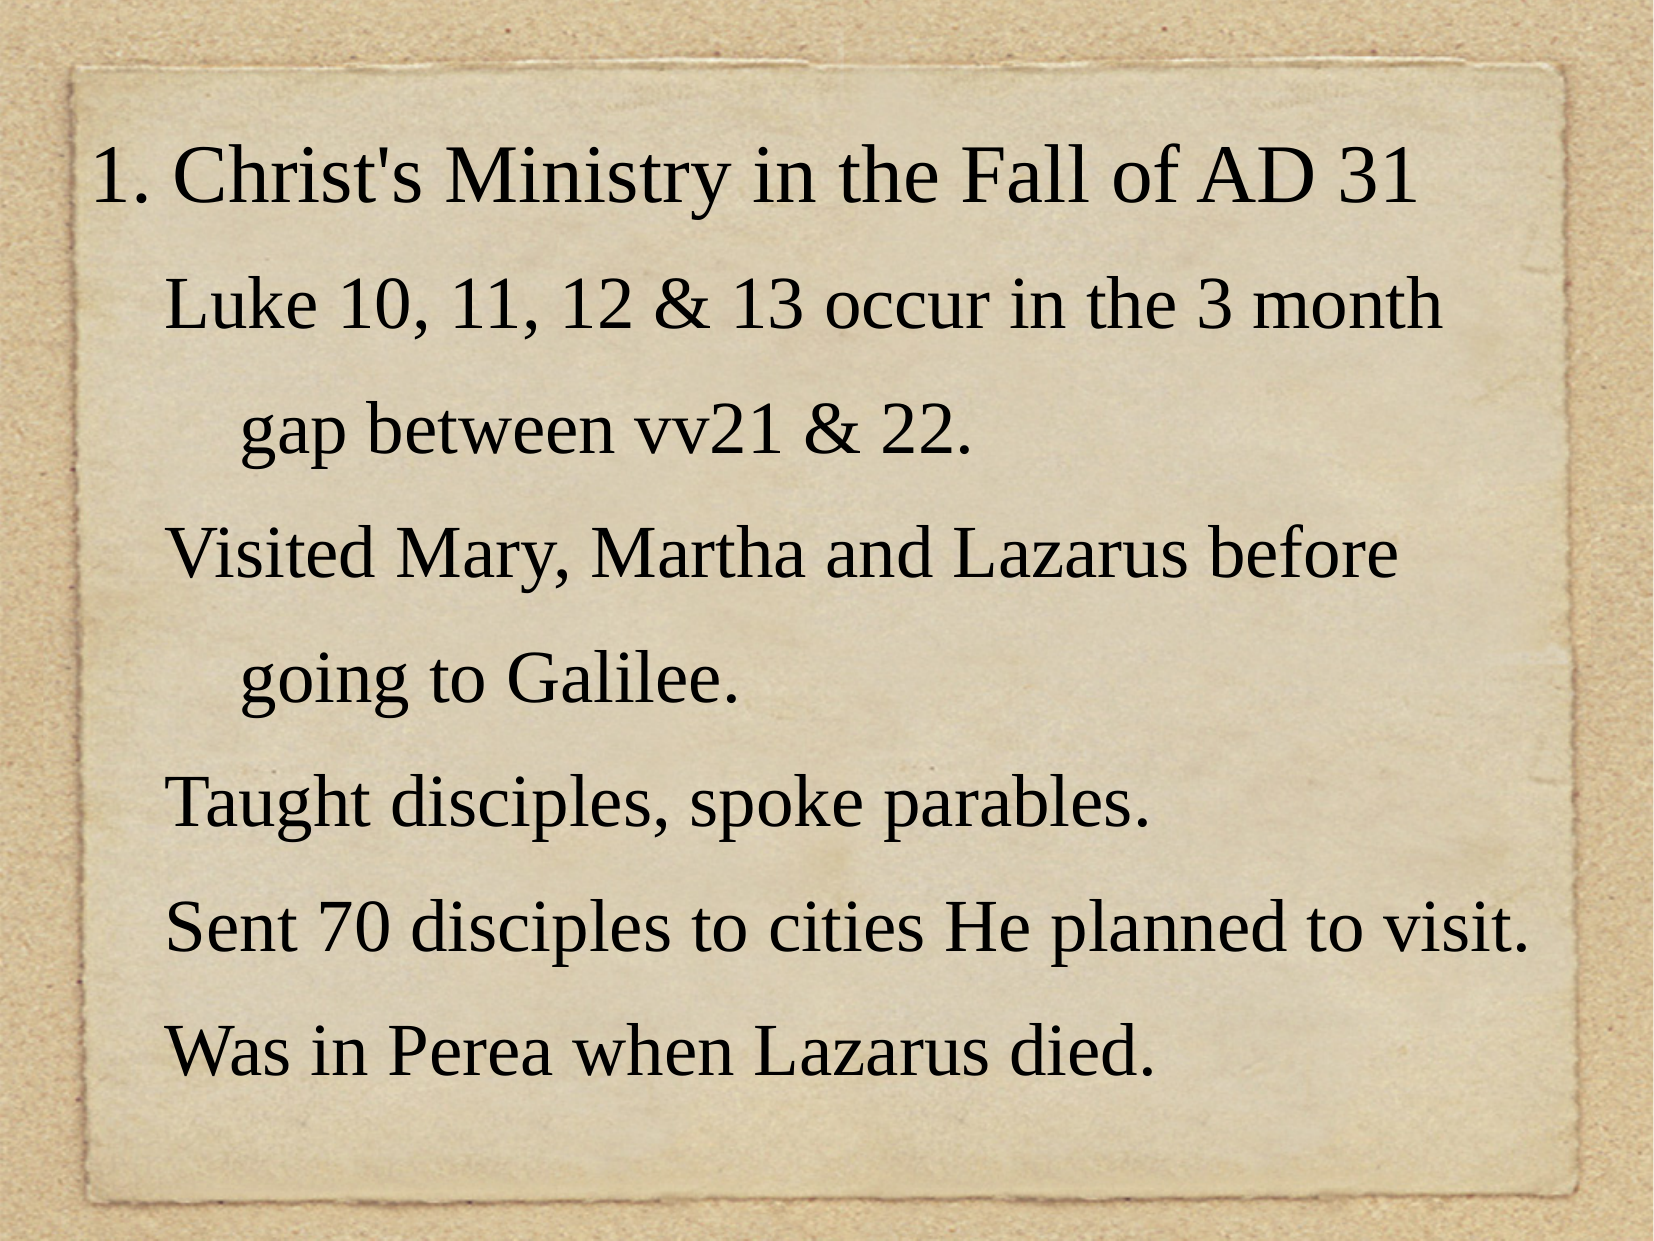

1. Christ's Ministry in the Fall of AD 31
	Luke 10, 11, 12 & 13 occur in the 3 month 			gap between vv21 & 22.
	Visited Mary, Martha and Lazarus before 				going to Galilee.
	Taught disciples, spoke parables.
	Sent 70 disciples to cities He planned to visit.
	Was in Perea when Lazarus died.